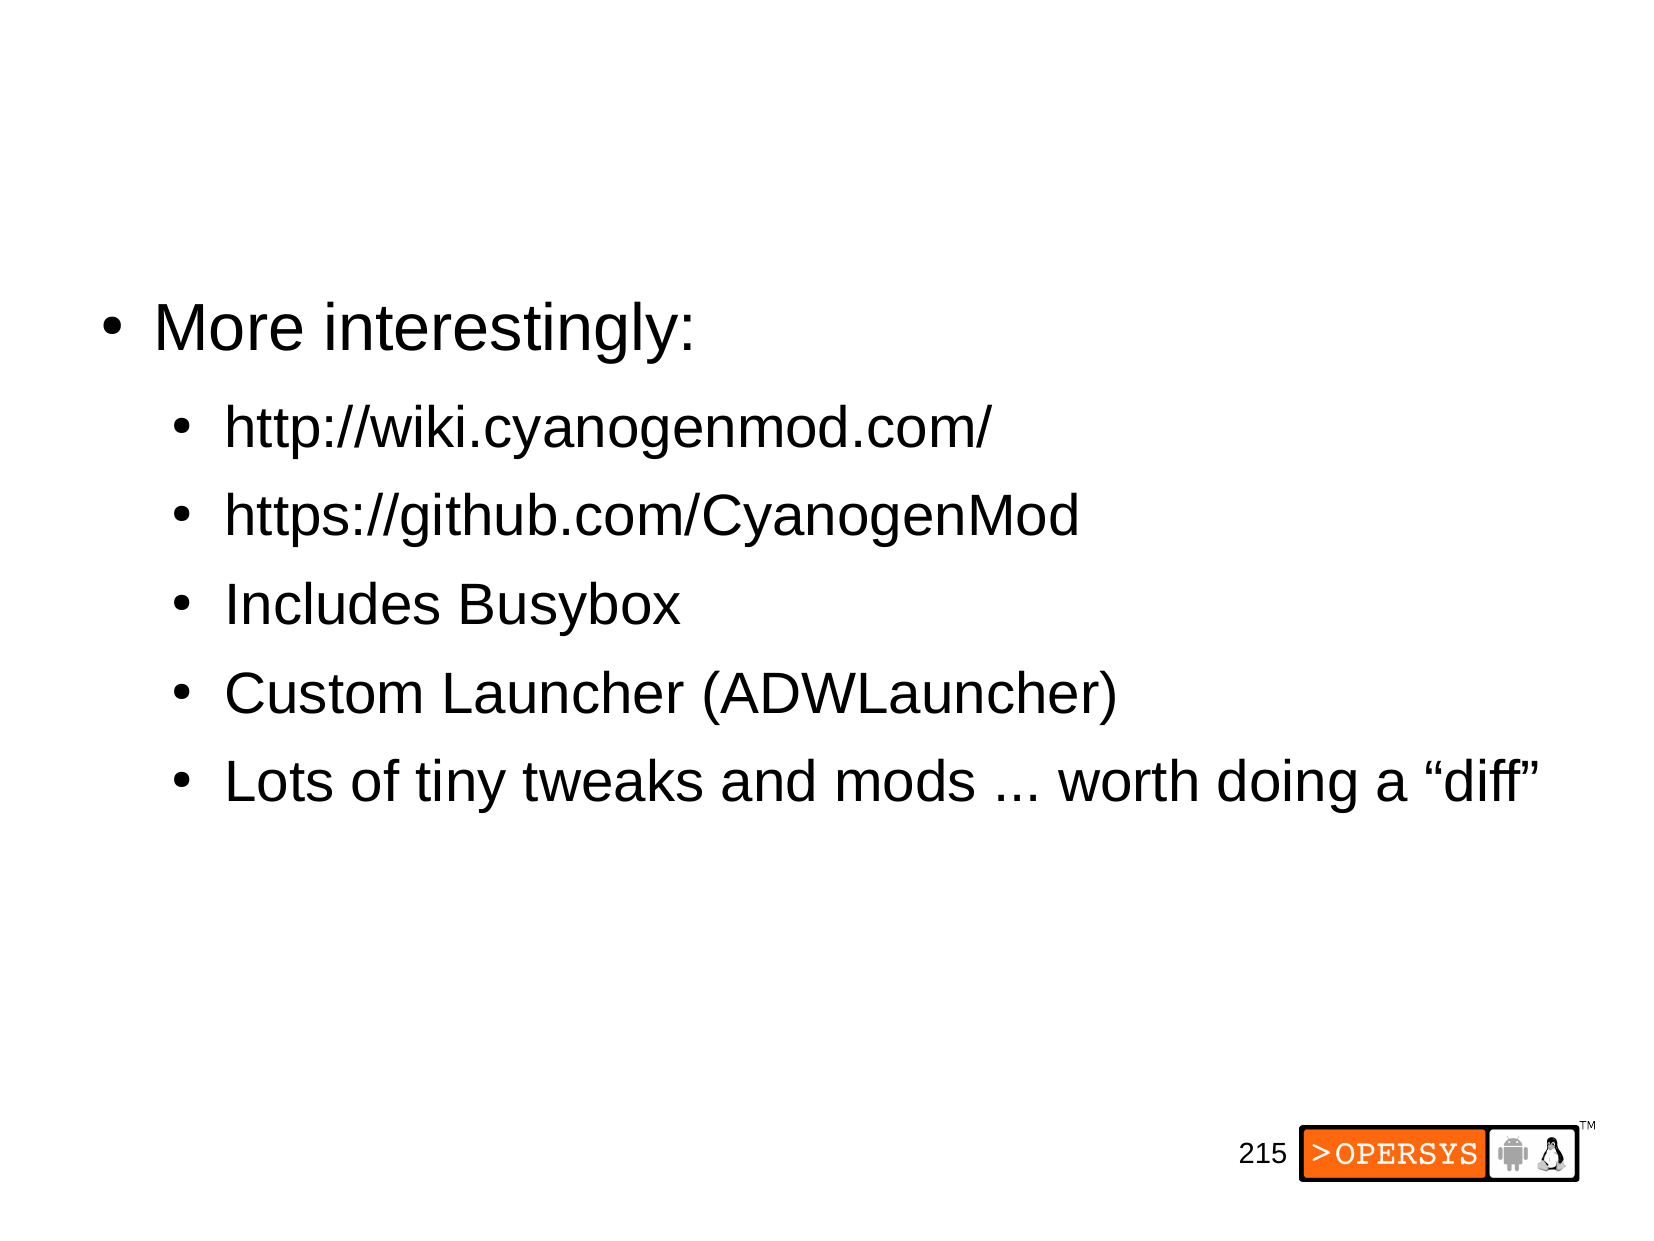

# More interestingly:
http://wiki.cyanogenmod.com/
https://github.com/CyanogenMod
Includes Busybox
Custom Launcher (ADWLauncher)
Lots of tiny tweaks and mods ... worth doing a “diff”